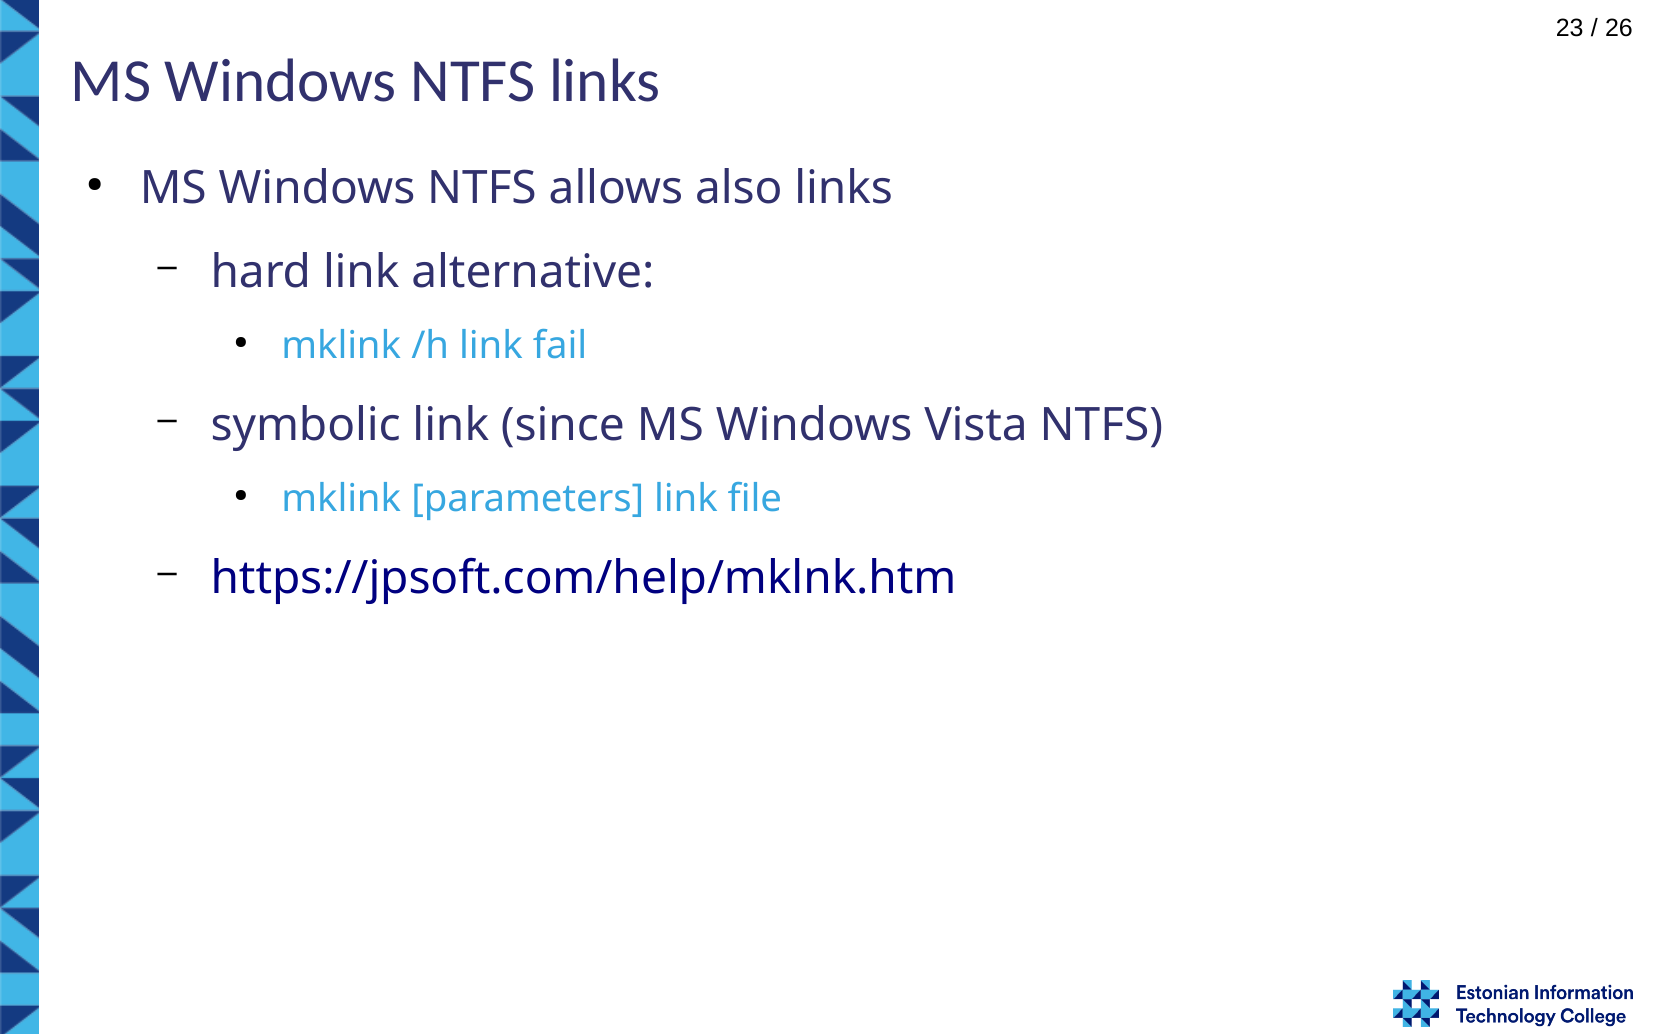

# MS Windows NTFS links
MS Windows NTFS allows also links
hard link alternative:
mklink /h link fail
symbolic link (since MS Windows Vista NTFS)
mklink [parameters] link file
https://jpsoft.com/help/mklnk.htm